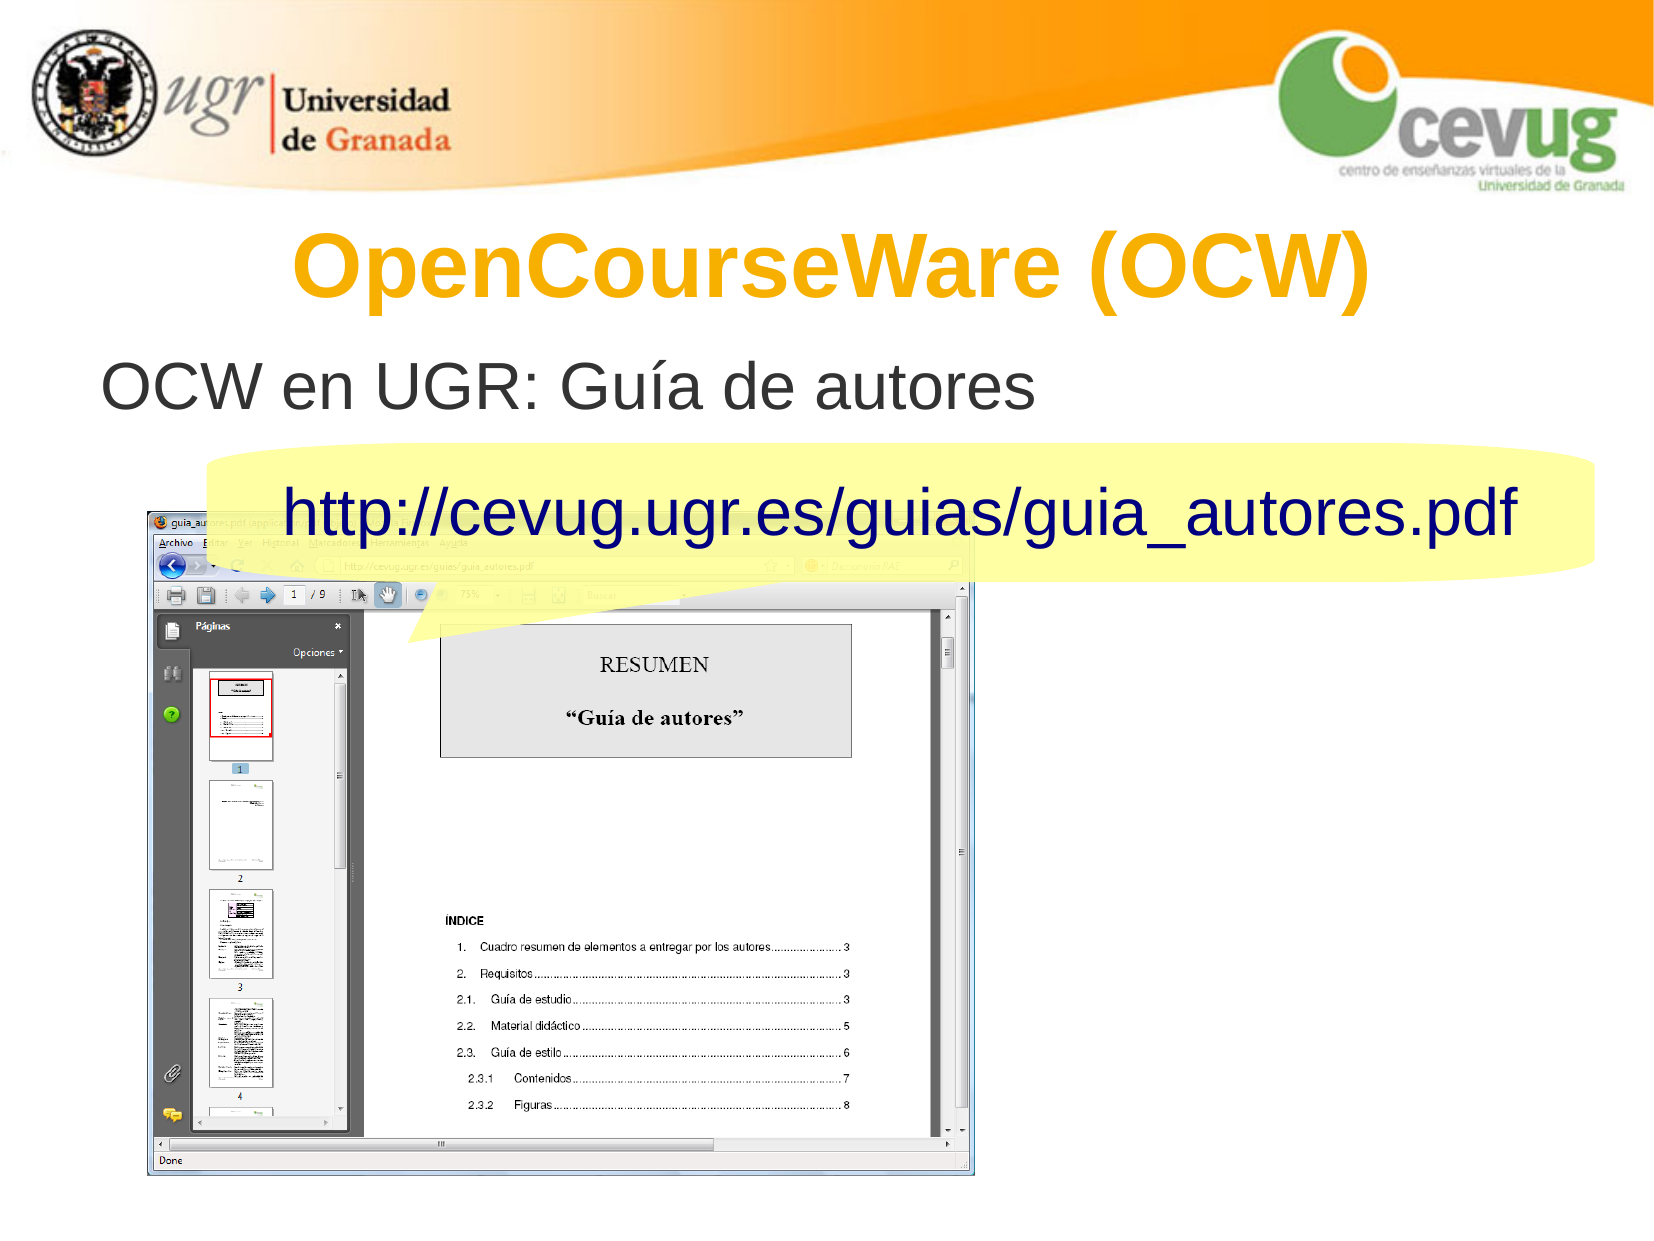

# OpenCourseWare (OCW)
OCW en UGR: Guía de autores
http://cevug.ugr.es/guias/guia_autores.pdf